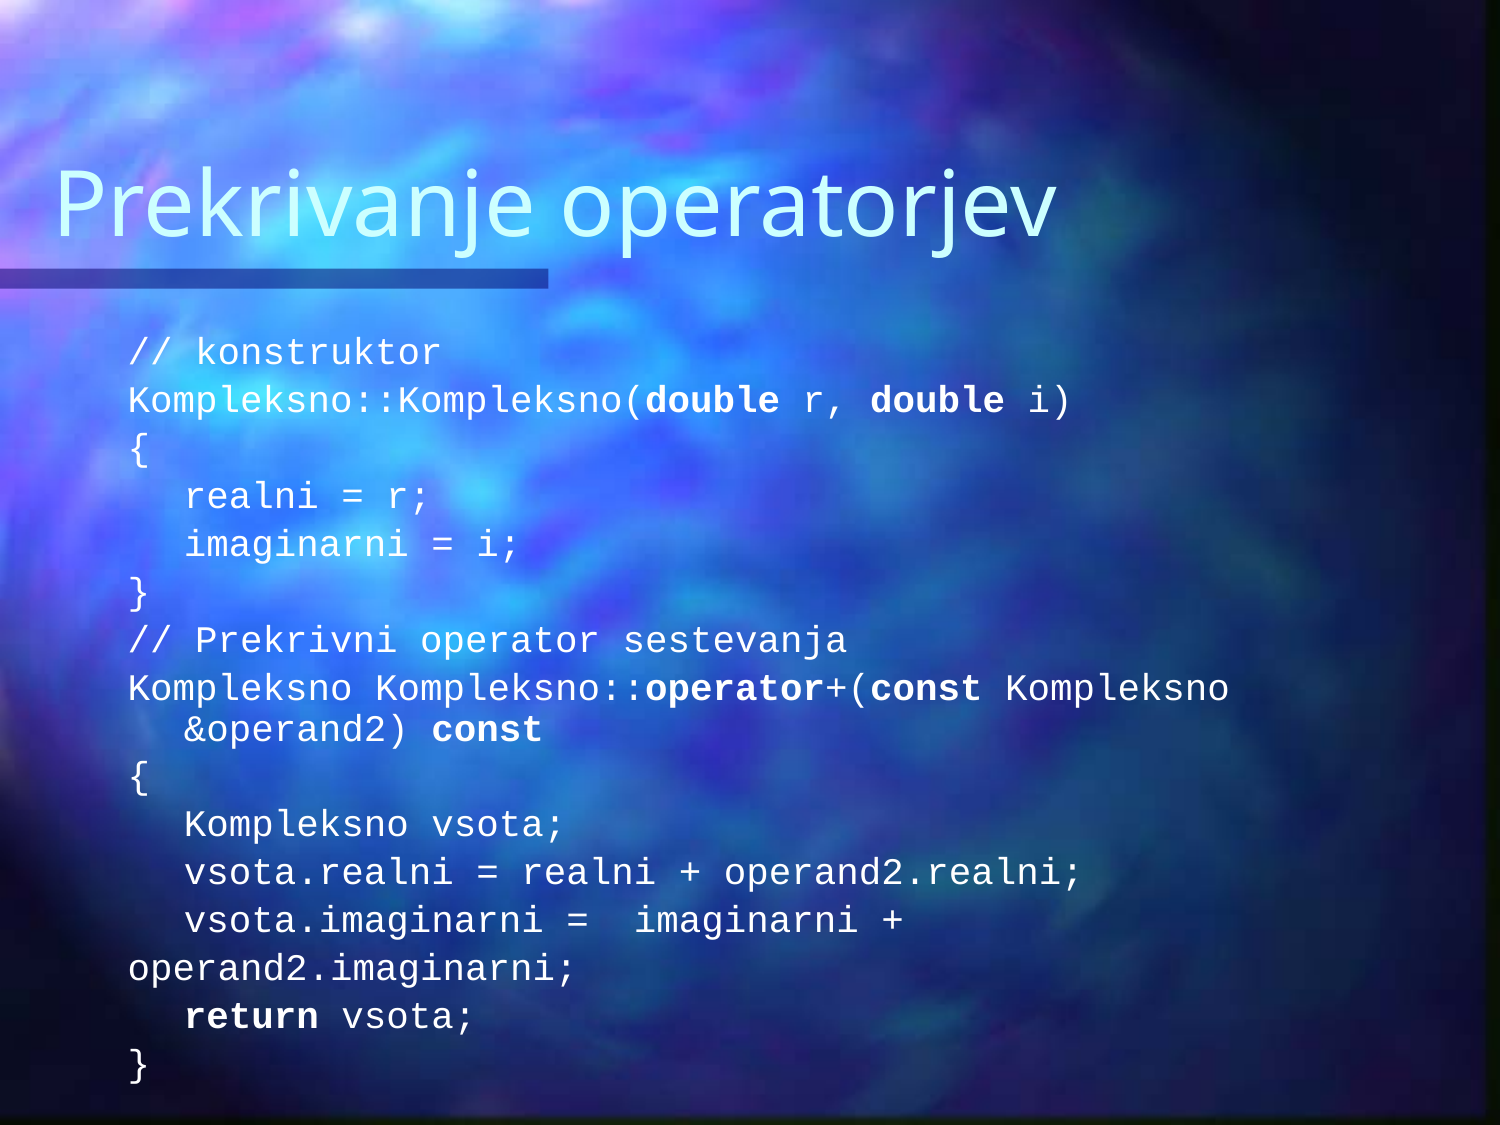

# Prekrivanje operatorjev
// konstruktor
Kompleksno::Kompleksno(double r, double i)
{
	realni = r;
	imaginarni = i;
}
// Prekrivni operator sestevanja
Kompleksno Kompleksno::operator+(const Kompleksno &operand2) const
{
	Kompleksno vsota;
	vsota.realni = realni + operand2.realni;
	vsota.imaginarni = 	imaginarni +
operand2.imaginarni;
	return vsota;
}